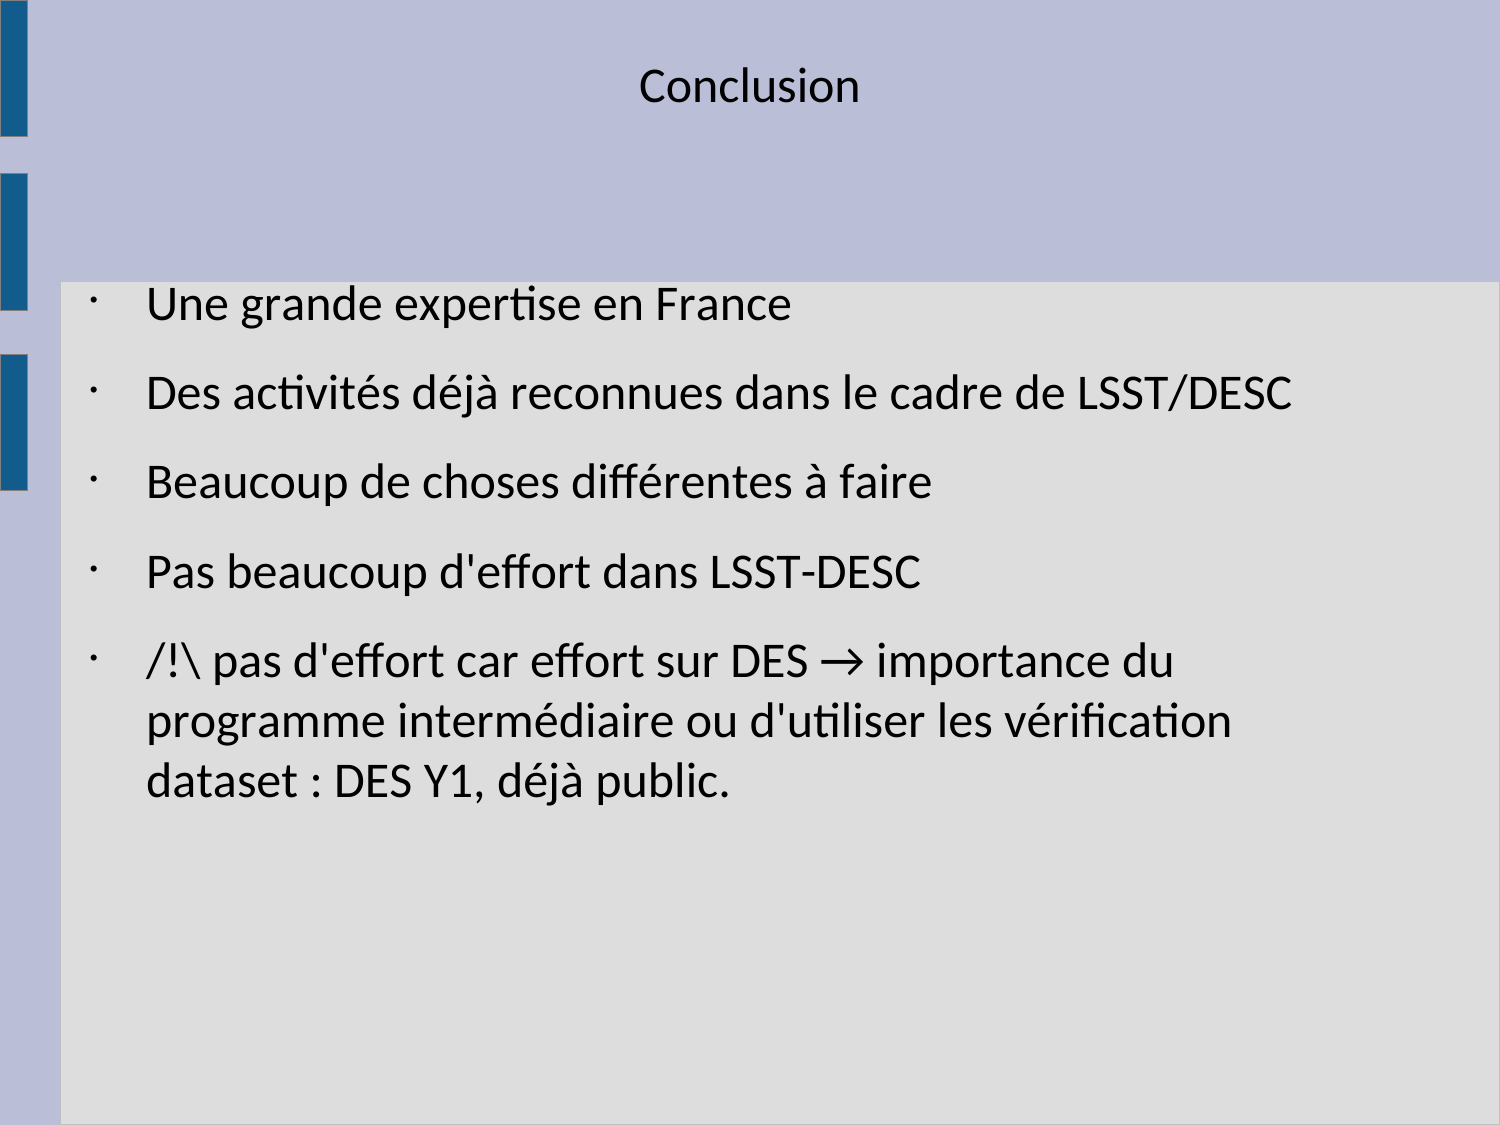

# Conclusion
Une grande expertise en France
Des activités déjà reconnues dans le cadre de LSST/DESC
Beaucoup de choses différentes à faire
Pas beaucoup d'effort dans LSST-DESC
/!\ pas d'effort car effort sur DES → importance du programme intermédiaire ou d'utiliser les vérification dataset : DES Y1, déjà public.